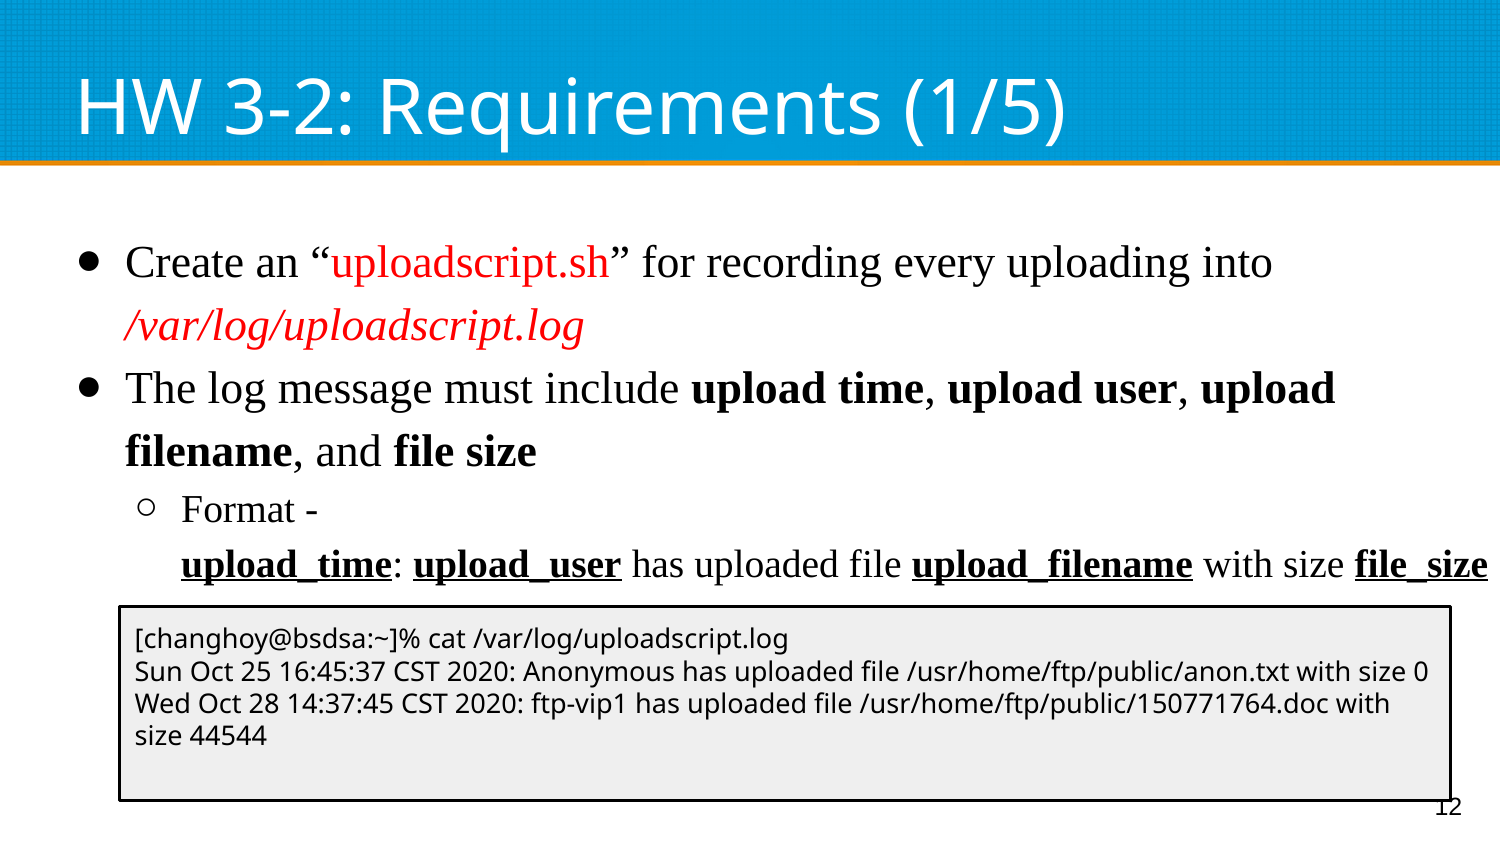

# HW 3-2: Requirements (1/5)
Create an “uploadscript.sh” for recording every uploading into /var/log/uploadscript.log
The log message must include upload time, upload user, upload filename, and file size
Format -
upload_time: upload_user has uploaded file upload_filename with size file_size
[changhoy@bsdsa:~]% cat /var/log/uploadscript.log
Sun Oct 25 16:45:37 CST 2020: Anonymous has uploaded file /usr/home/ftp/public/anon.txt with size 0
Wed Oct 28 14:37:45 CST 2020: ftp-vip1 has uploaded file /usr/home/ftp/public/150771764.doc with size 44544